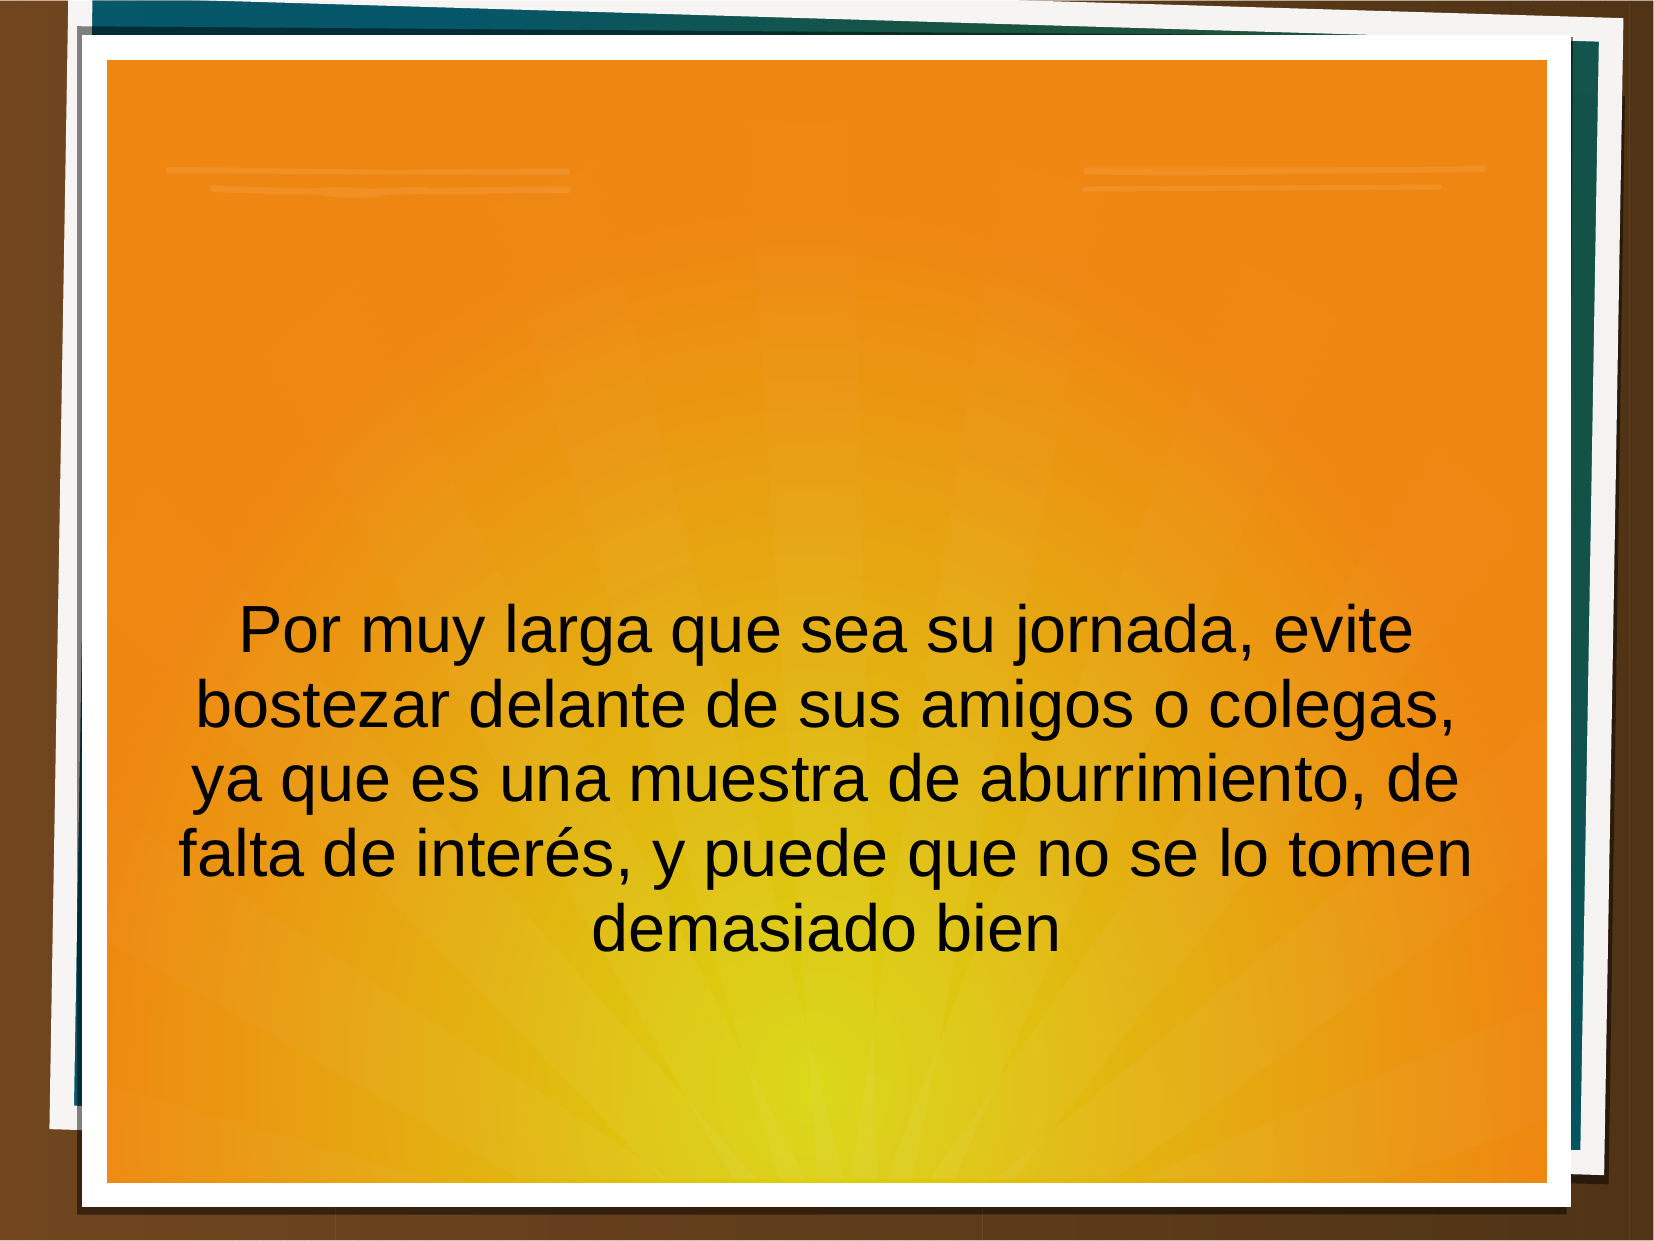

#
Por muy larga que sea su jornada, evite bostezar delante de sus amigos o colegas, ya que es una muestra de aburrimiento, de falta de interés, y puede que no se lo tomen demasiado bien